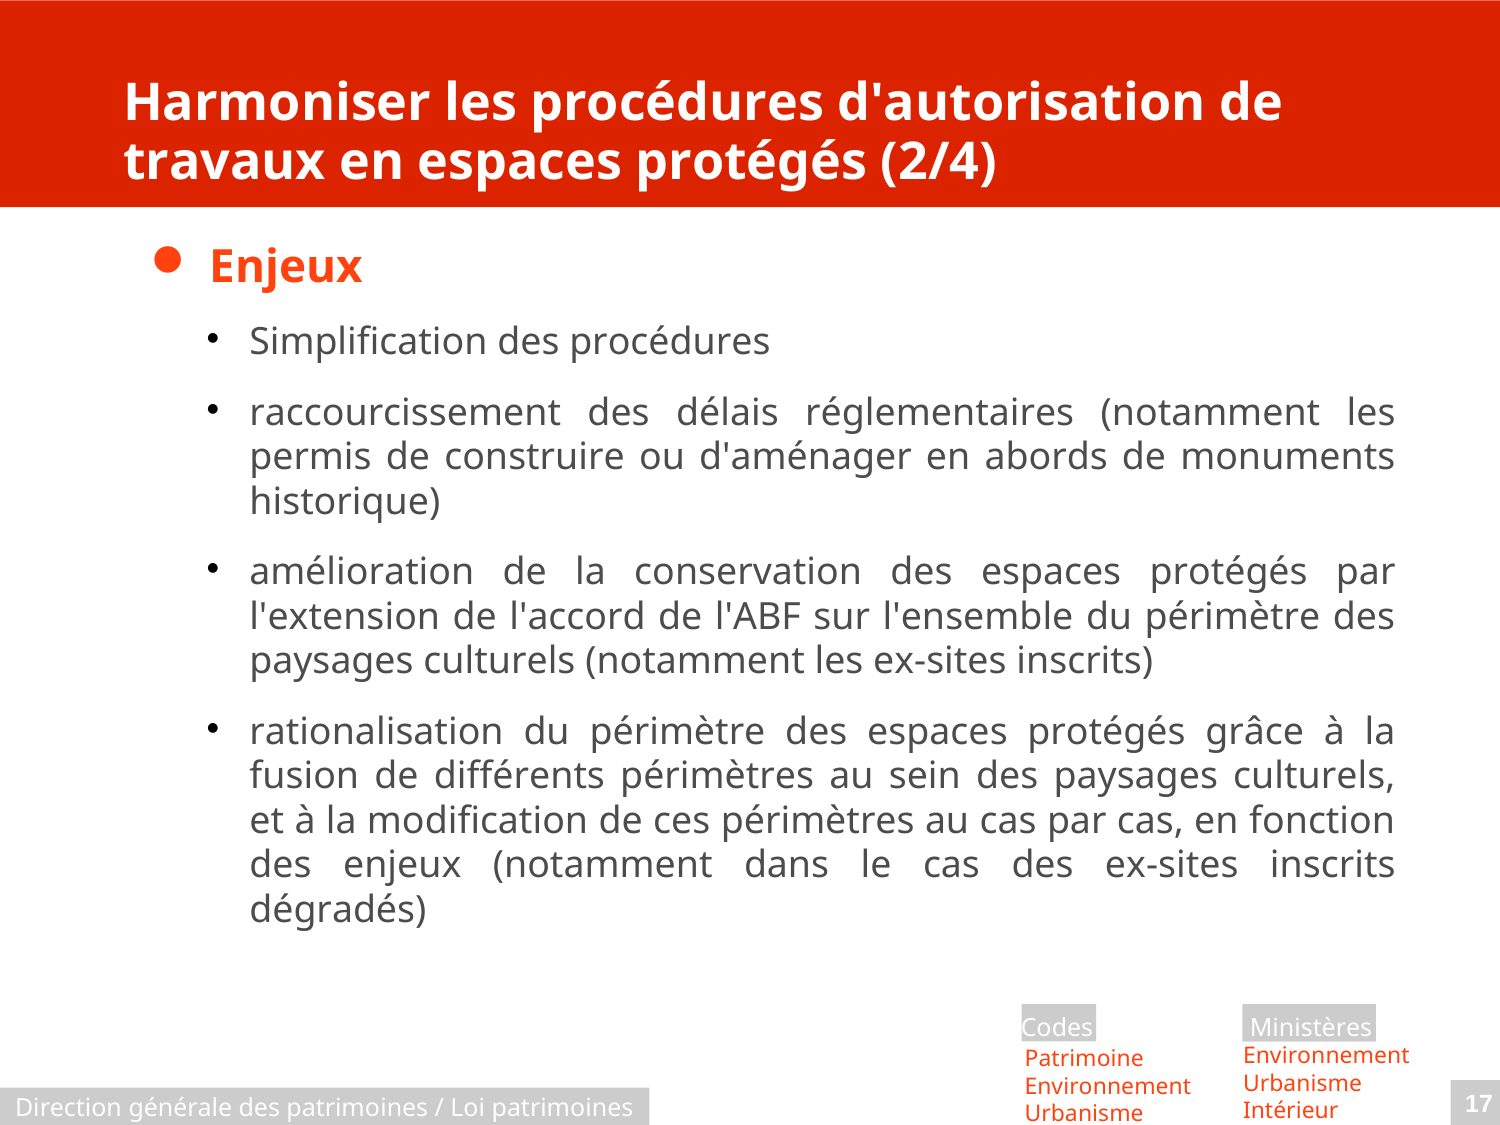

Harmoniser les procédures d'autorisation de travaux en espaces protégés (2/4)
# Enjeux
Simplification des procédures
raccourcissement des délais réglementaires (notamment les permis de construire ou d'aménager en abords de monuments historique)
amélioration de la conservation des espaces protégés par l'extension de l'accord de l'ABF sur l'ensemble du périmètre des paysages culturels (notamment les ex-sites inscrits)
rationalisation du périmètre des espaces protégés grâce à la fusion de différents périmètres au sein des paysages culturels, et à la modification de ces périmètres au cas par cas, en fonction des enjeux (notamment dans le cas des ex-sites inscrits dégradés)
Codes
Ministères
Ministères
Environnement
Urbanisme
Intérieur
Patrimoine
Environnement
Urbanisme